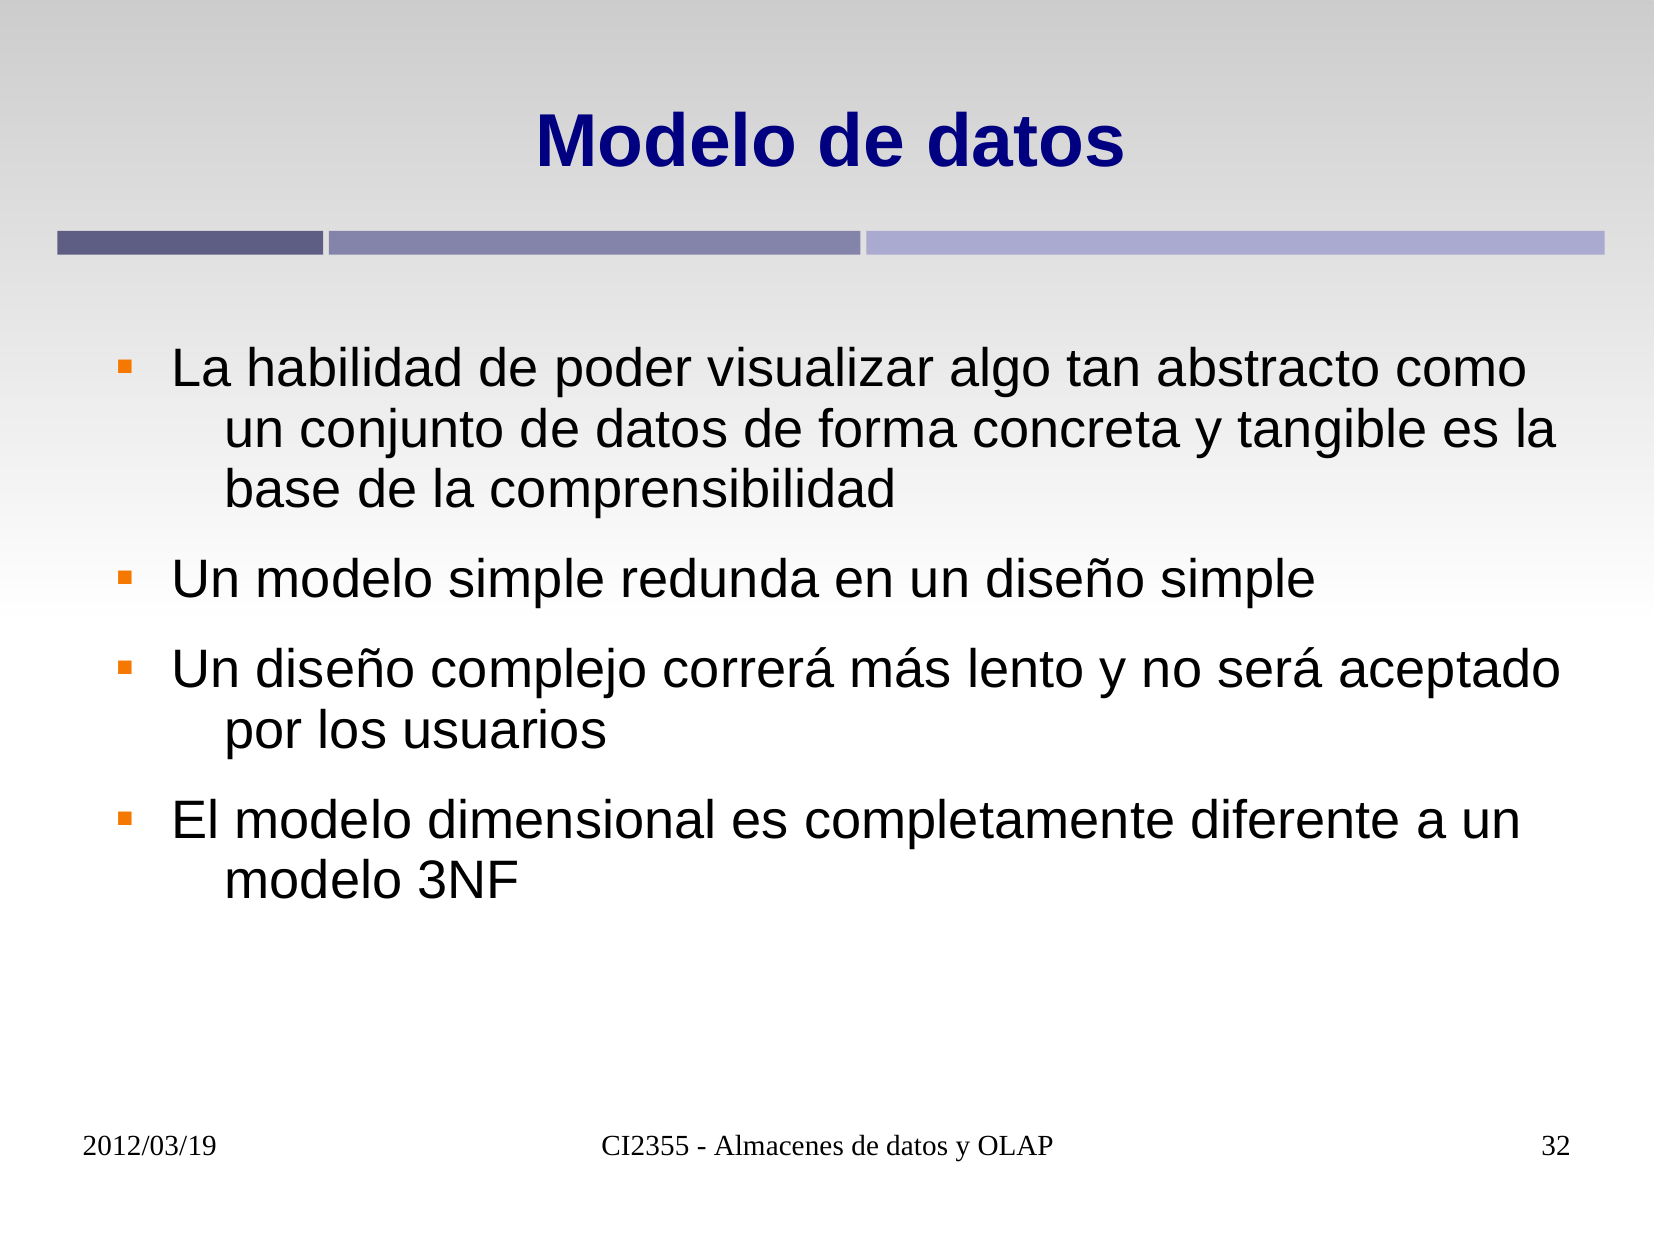

# Modelo de datos
La habilidad de poder visualizar algo tan abstracto como un conjunto de datos de forma concreta y tangible es la base de la comprensibilidad
Un modelo simple redunda en un diseño simple
Un diseño complejo correrá más lento y no será aceptado por los usuarios
El modelo dimensional es completamente diferente a un modelo 3NF
2012/03/19
CI2355 - Almacenes de datos y OLAP
32